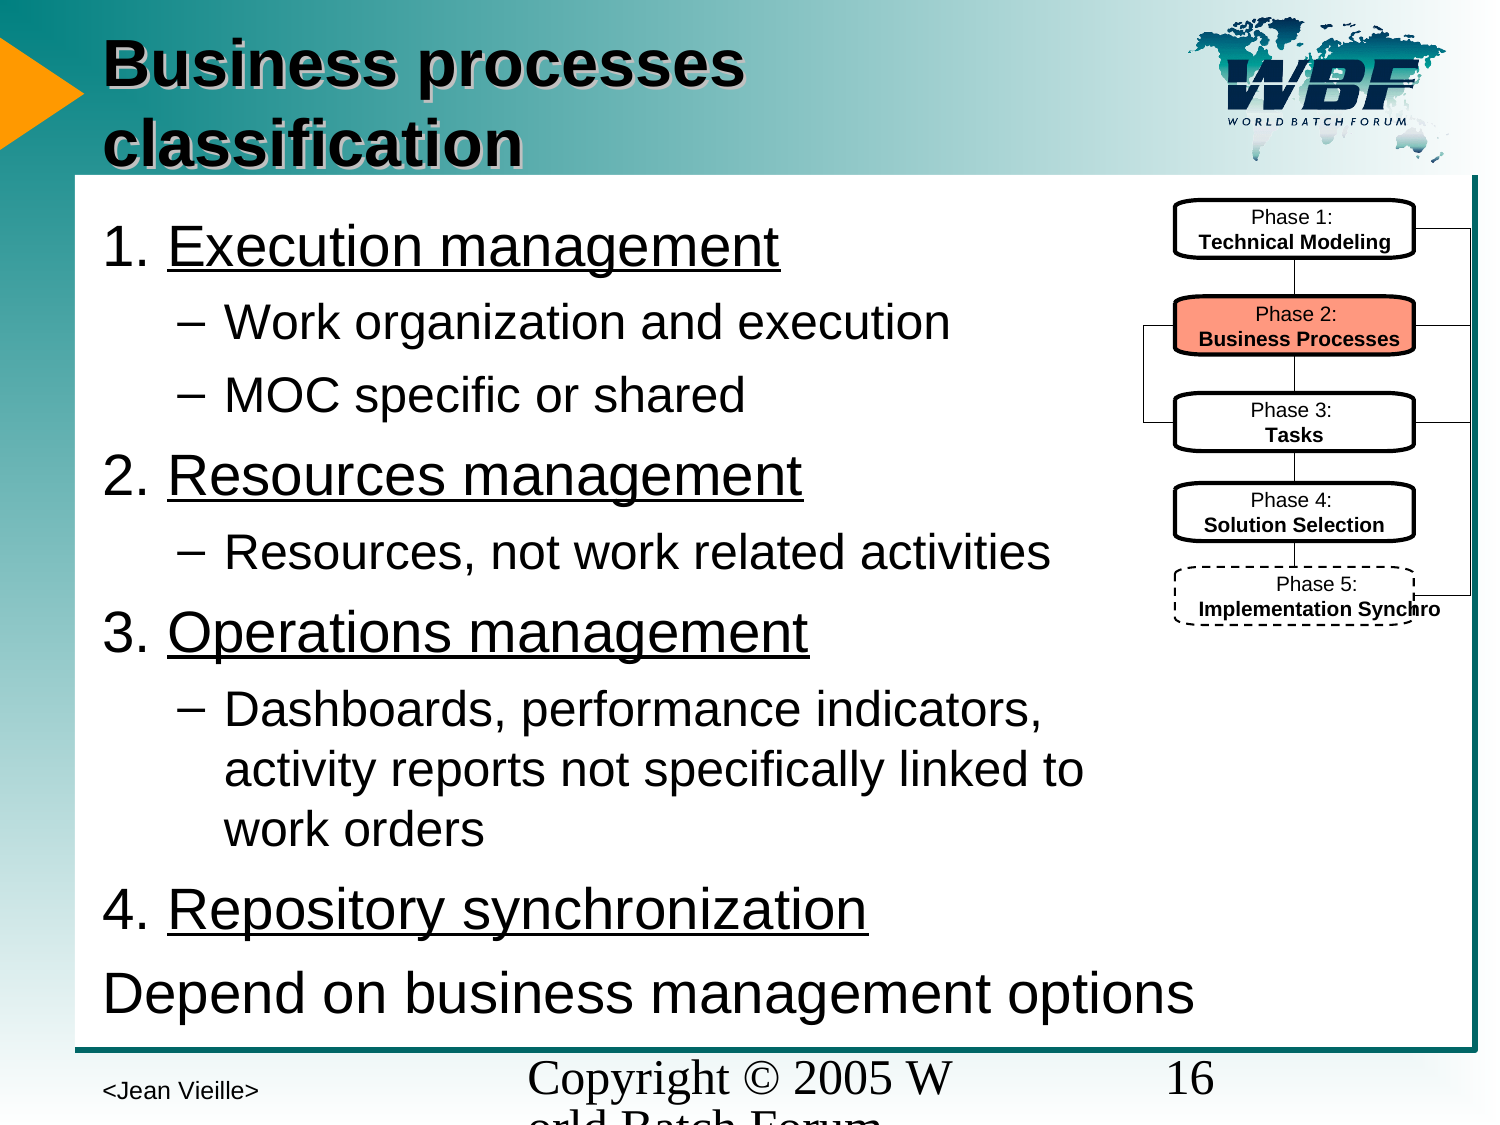

# Business processes classification
1. Execution management
Work organization and execution
MOC specific or shared
2. Resources management
Resources, not work related activities
3. Operations management
Dashboards, performance indicators, activity reports not specifically linked to work orders
4. Repository synchronization
Depend on business management options
Phase 1:
Technical Modeling
Phase 2:
Business Processes
Phase 3:
Tasks
Phase 4:
Solution Selection
Phase 5:
Implementation Synchro
Copyright © 2005 World Batch Forum
16